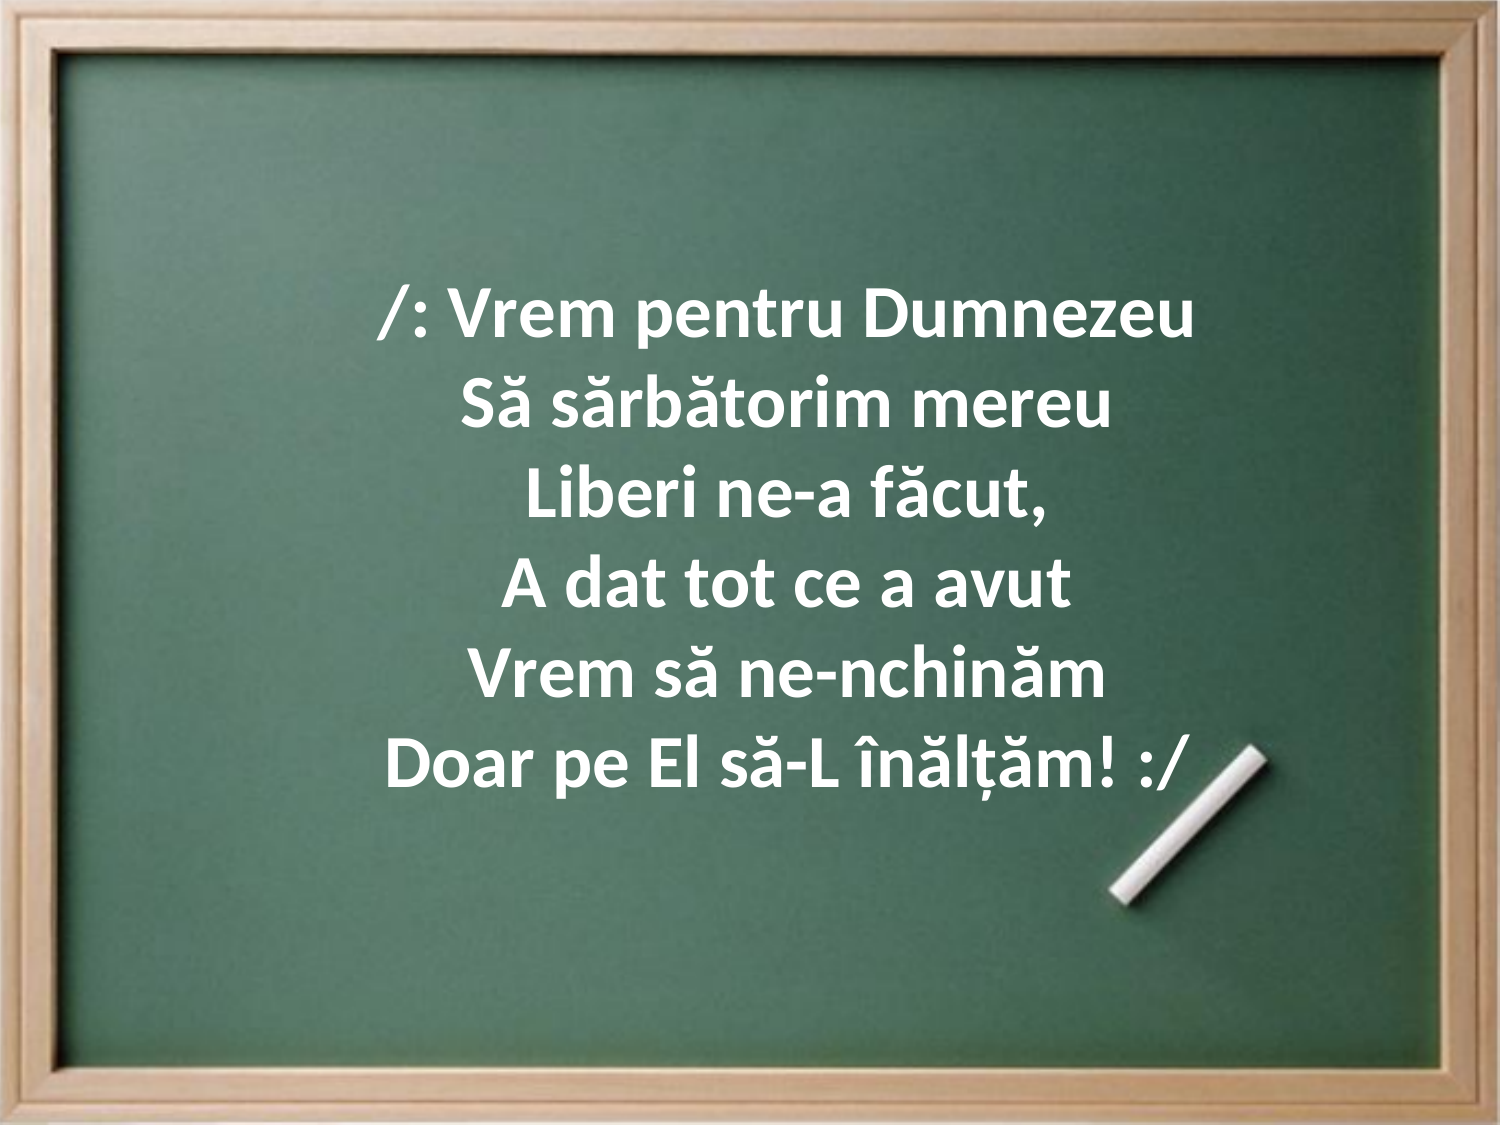

# /: Vrem pentru Dumnezeu Să sărbătorim mereu Liberi ne-a făcut, A dat tot ce a avut Vrem să ne-nchinăm Doar pe El să-L înălţăm! :/